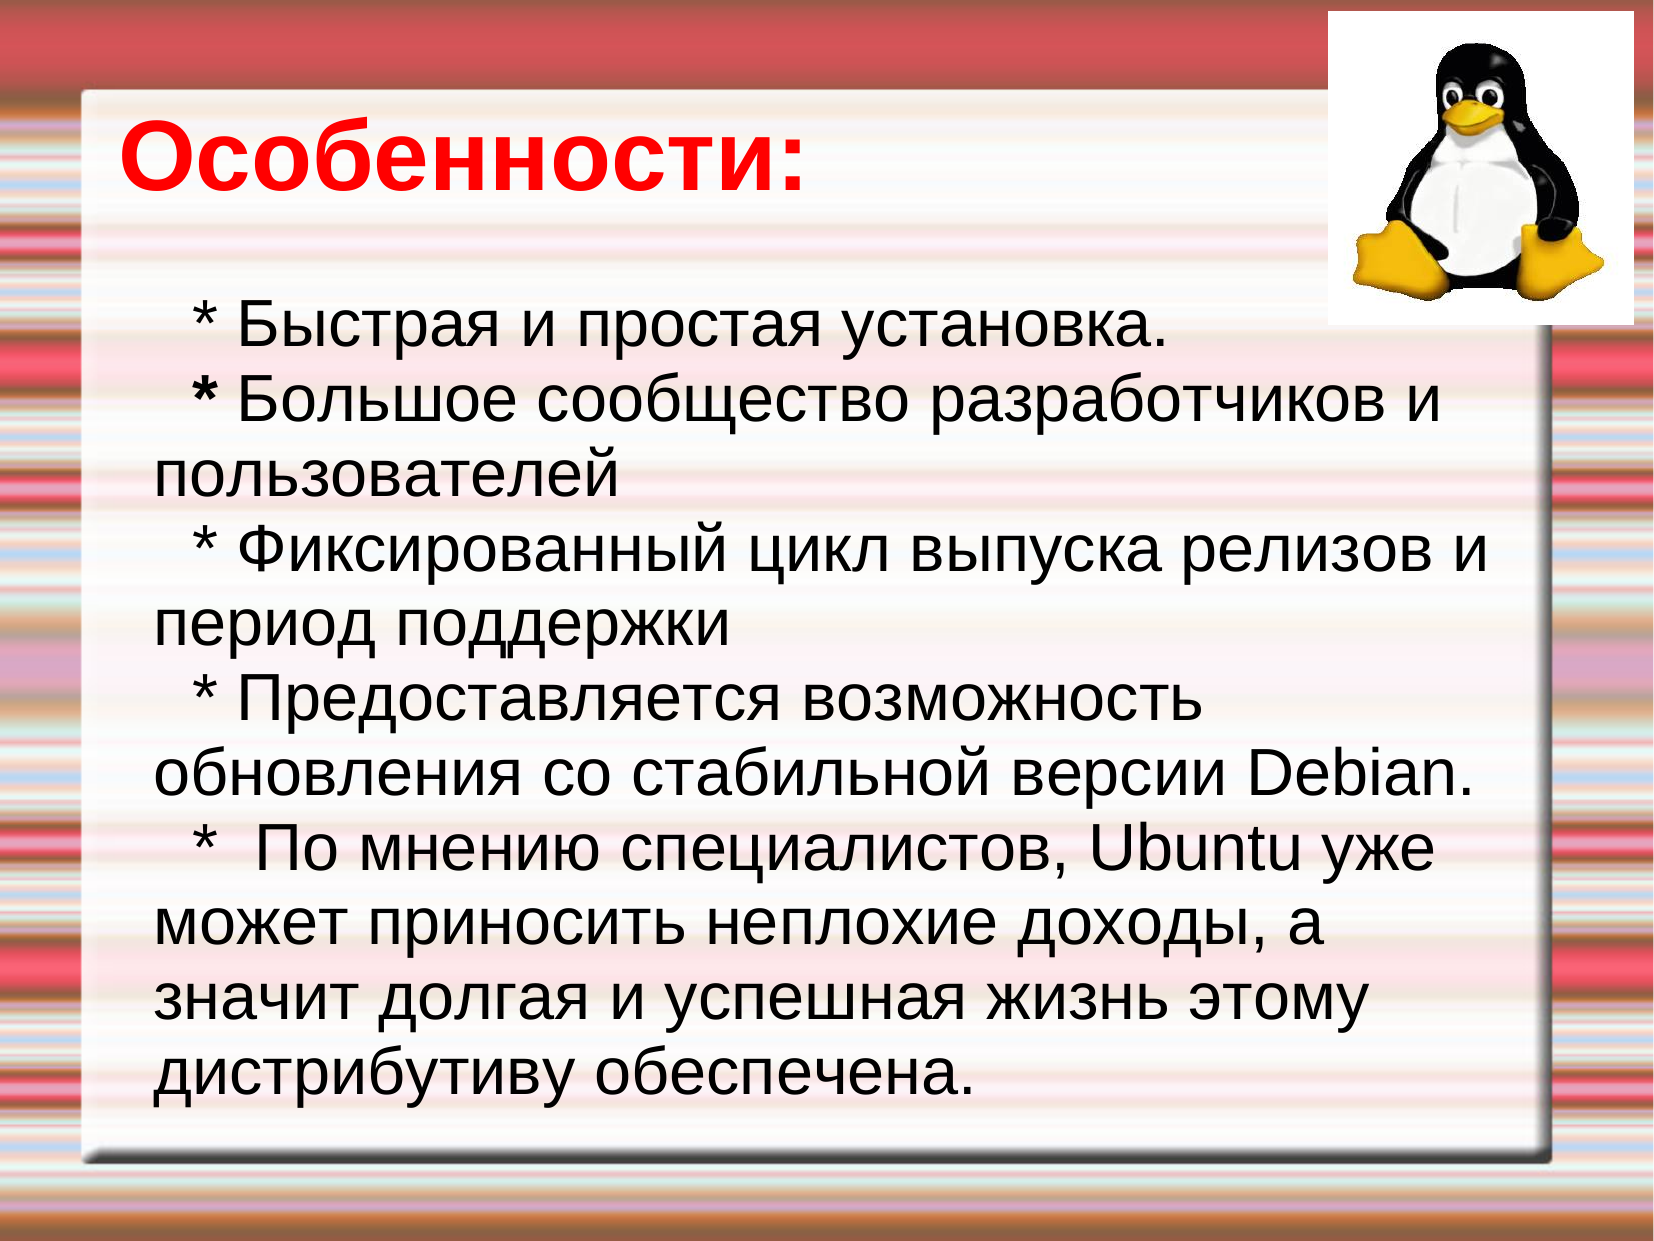

# Особенности:
 * Быстрая и простая установка.
 * Большое сообщество разработчиков и пользователей
 * Фиксированный цикл выпуска релизов и период поддержки
 * Предоставляется возможность обновления со стабильной версии Debian.
 * По мнению специалистов, Ubuntu уже может приносить неплохие доходы, а значит долгая и успешная жизнь этому дистрибутиву обеспечена.